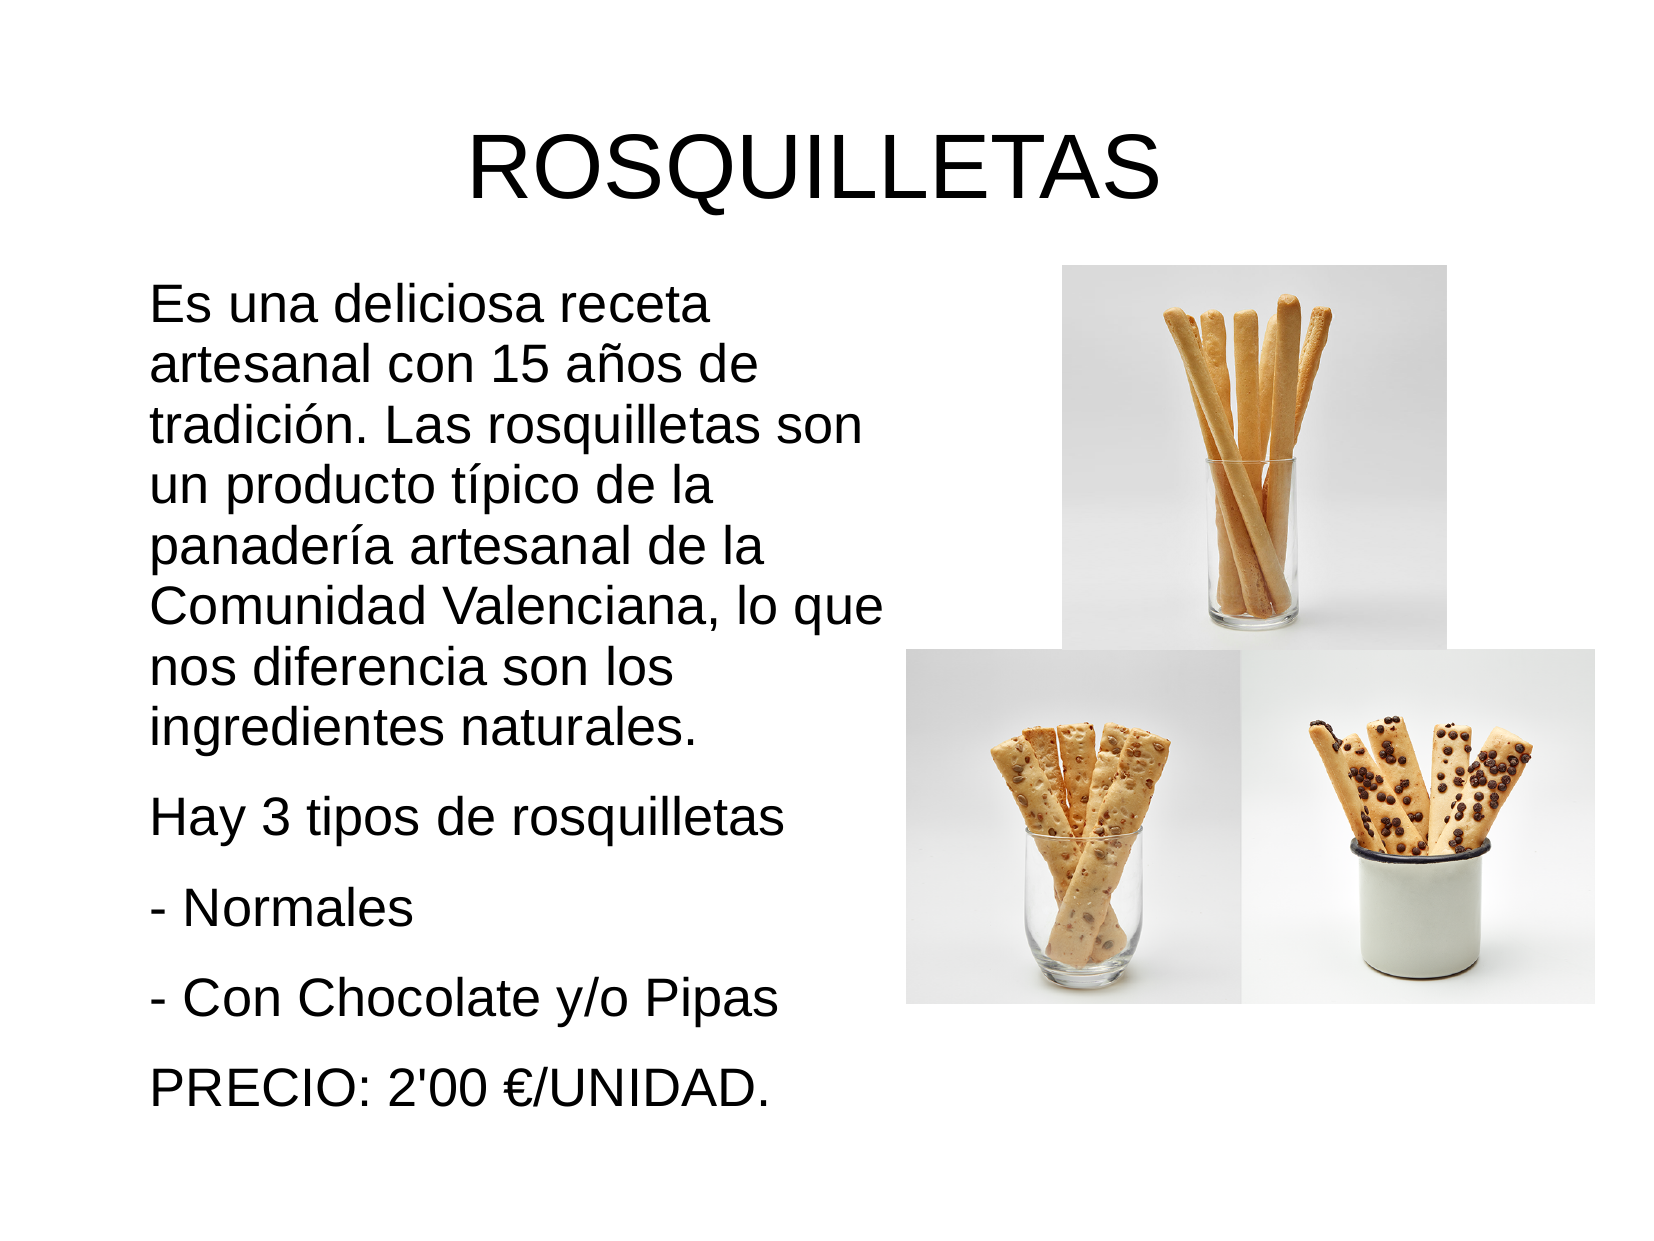

# ROSQUILLETAS
Es una deliciosa receta artesanal con 15 años de tradición. Las rosquilletas son un producto típico de la panadería artesanal de la Comunidad Valenciana, lo que nos diferencia son los ingredientes naturales.
Hay 3 tipos de rosquilletas
- Normales
- Con Chocolate y/o Pipas
PRECIO: 2'00 €/UNIDAD.